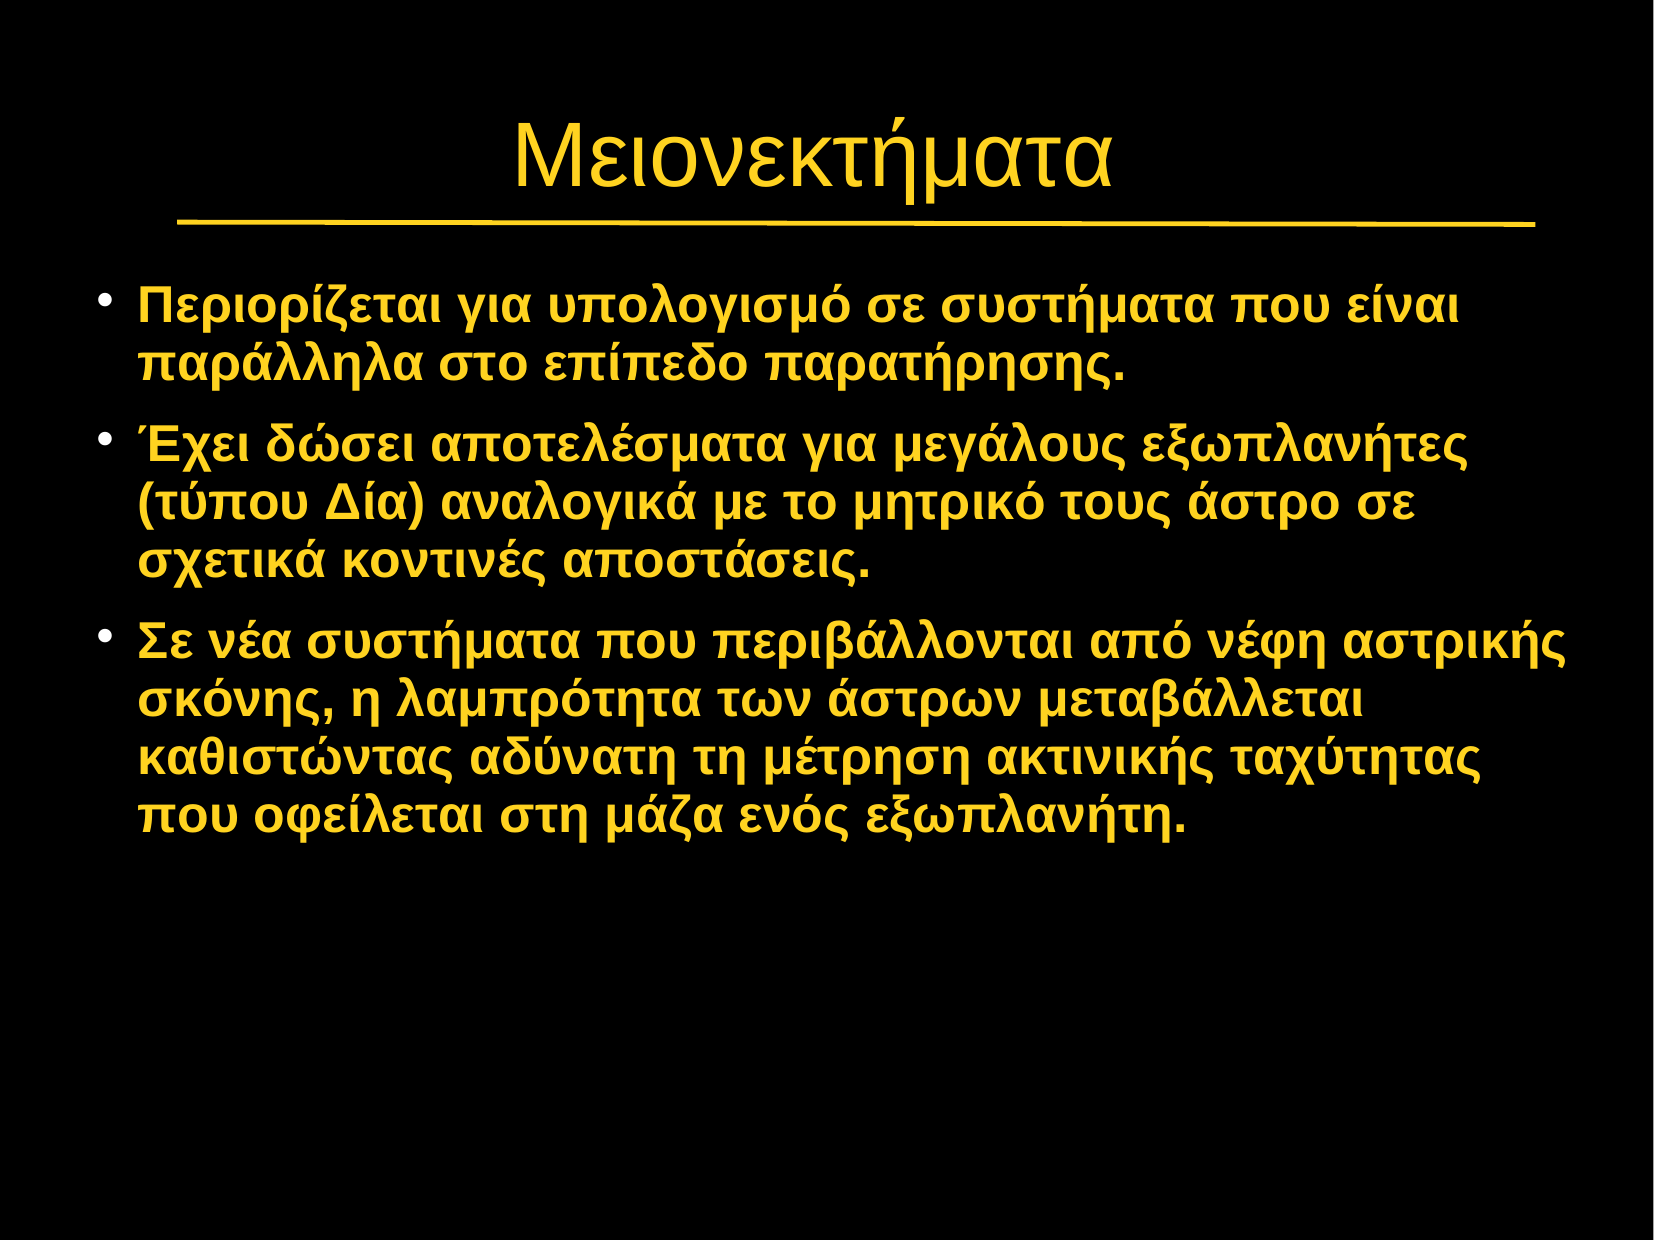

# Μειονεκτήματα
Περιορίζεται για υπολογισμό σε συστήματα που είναι παράλληλα στο επίπεδο παρατήρησης.
Έχει δώσει αποτελέσματα για μεγάλους εξωπλανήτες (τύπου Δία) αναλογικά με το μητρικό τους άστρο σε σχετικά κοντινές αποστάσεις.
Σε νέα συστήματα που περιβάλλονται από νέφη αστρικής σκόνης, η λαμπρότητα των άστρων μεταβάλλεται καθιστώντας αδύνατη τη μέτρηση ακτινικής ταχύτητας που οφείλεται στη μάζα ενός εξωπλανήτη.